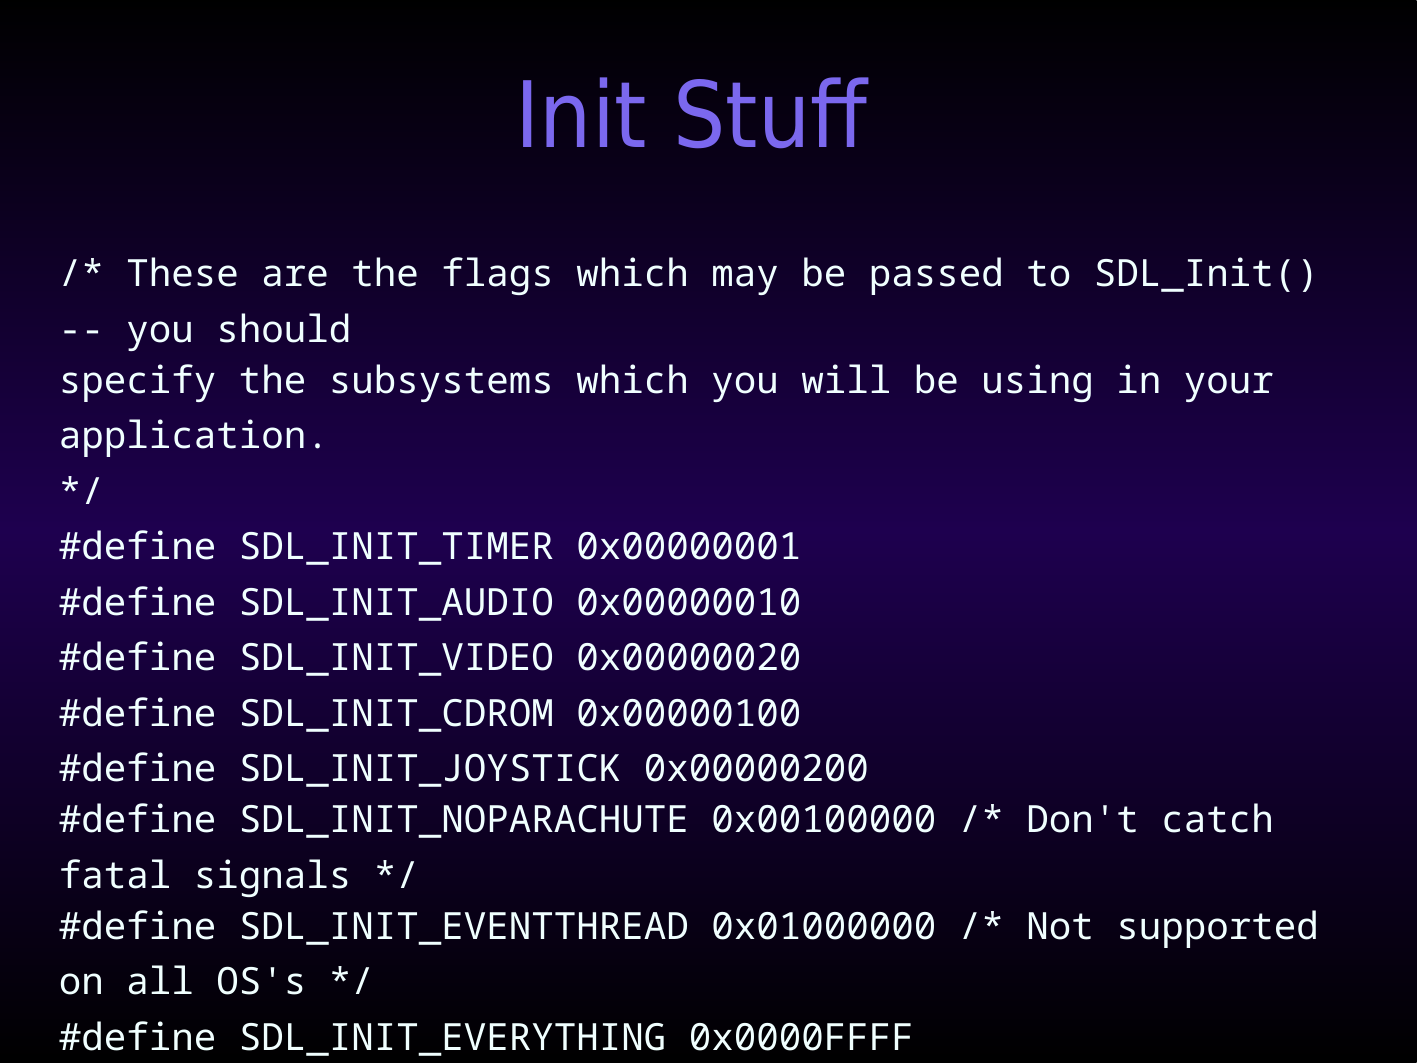

Init Stuff
/* These are the flags which may be passed to SDL_Init() -- you should
specify the subsystems which you will be using in your application.
*/
#define SDL_INIT_TIMER 0x00000001
#define SDL_INIT_AUDIO 0x00000010
#define SDL_INIT_VIDEO 0x00000020
#define SDL_INIT_CDROM 0x00000100
#define SDL_INIT_JOYSTICK 0x00000200
#define SDL_INIT_NOPARACHUTE 0x00100000 /* Don't catch fatal signals */
#define SDL_INIT_EVENTTHREAD 0x01000000 /* Not supported on all OS's */
#define SDL_INIT_EVERYTHING 0x0000FFFF